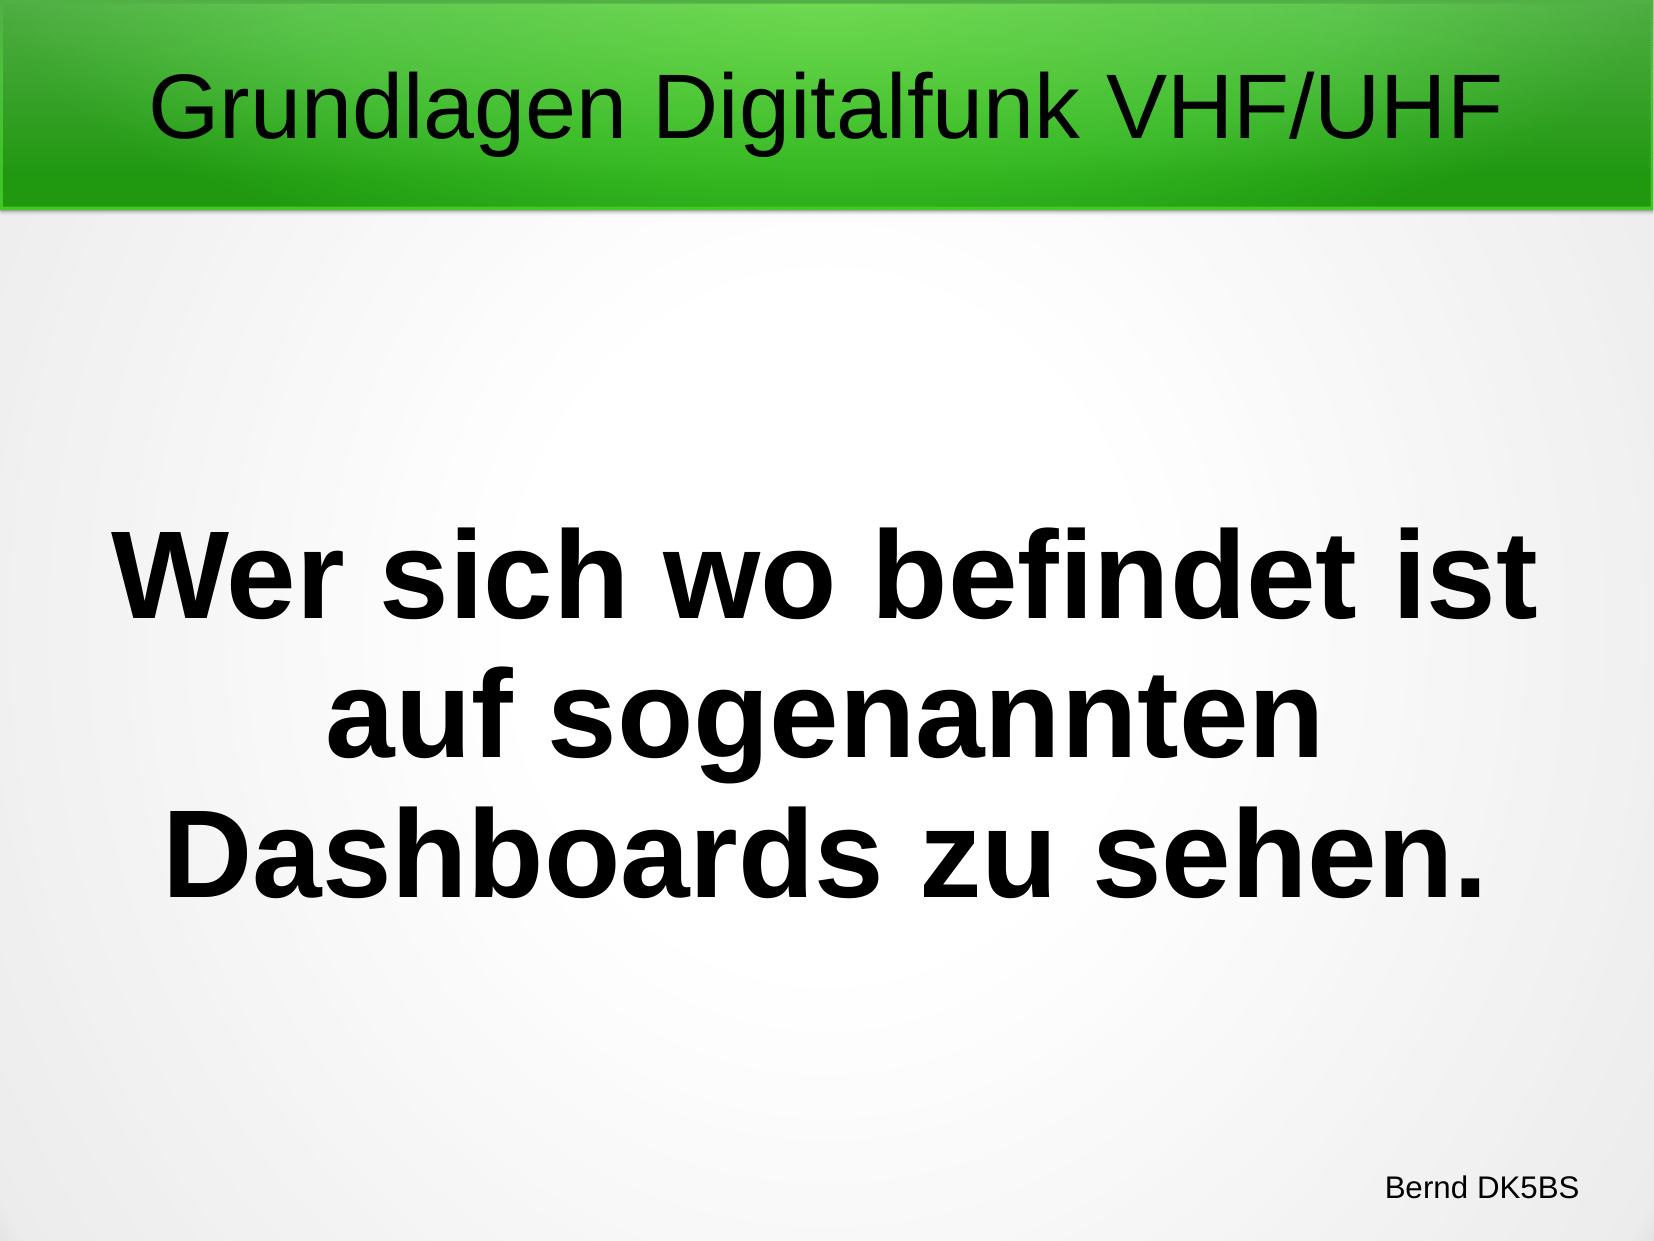

# Grundlagen Digitalfunk VHF/UHF
Wer sich wo befindet ist auf sogenannten Dashboards zu sehen.
Bernd DK5BS